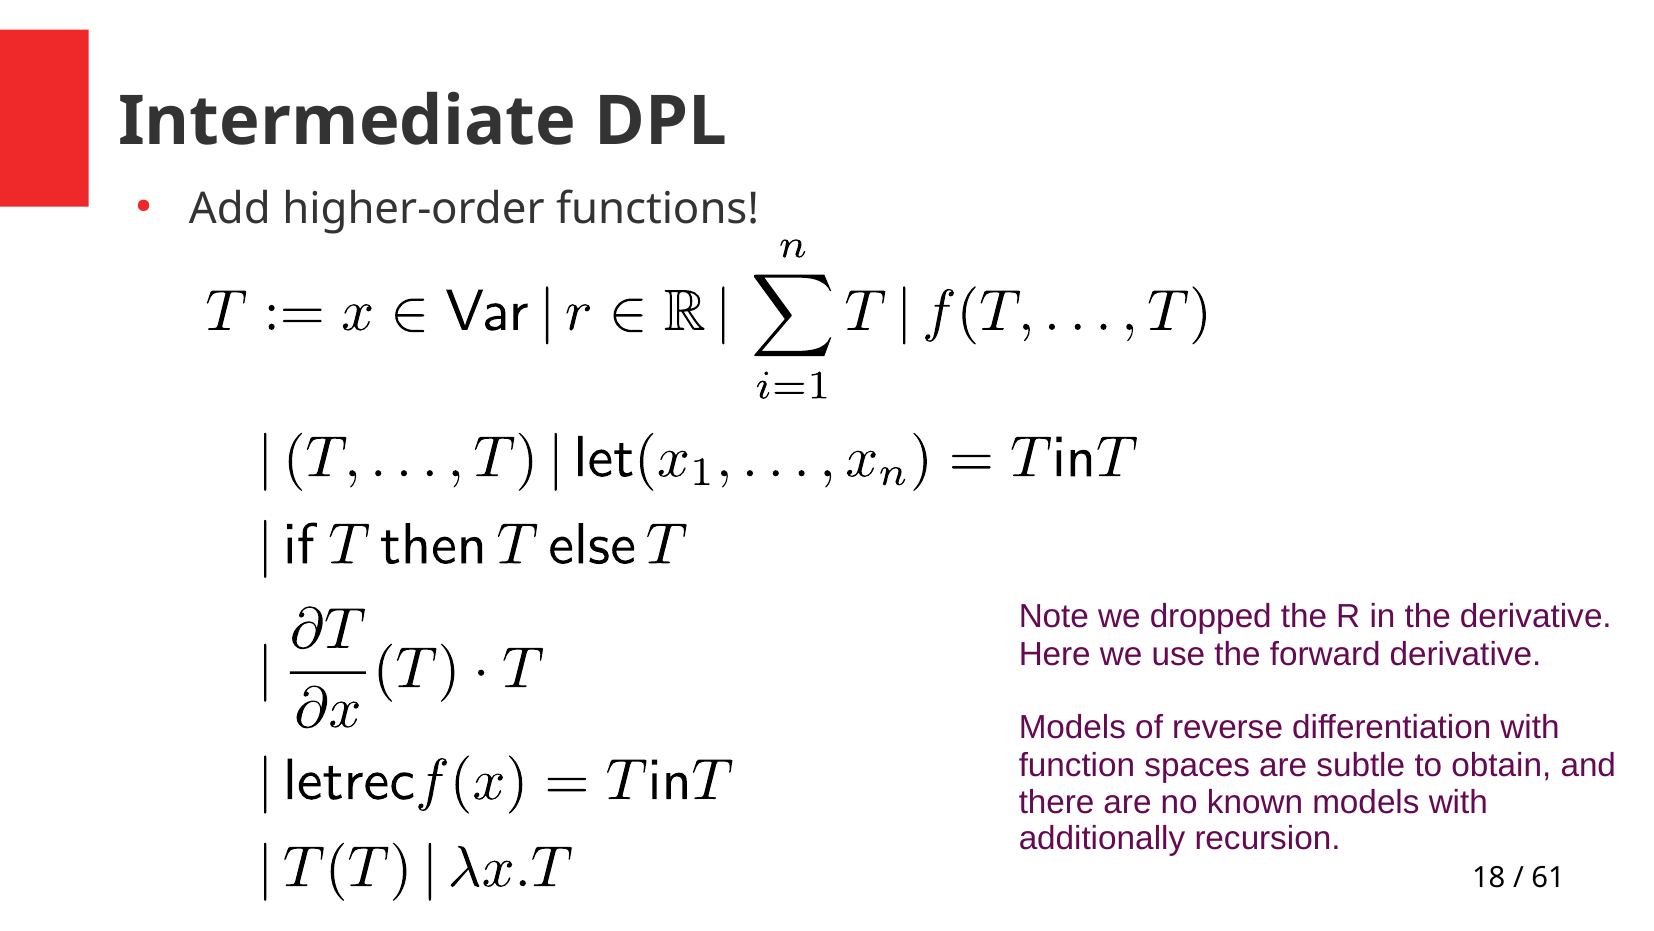

# Intermediate DPL
Add higher-order functions!
Note we dropped the R in the derivative. Here we use the forward derivative.
Models of reverse differentiation with function spaces are subtle to obtain, and there are no known models with additionally recursion.
18